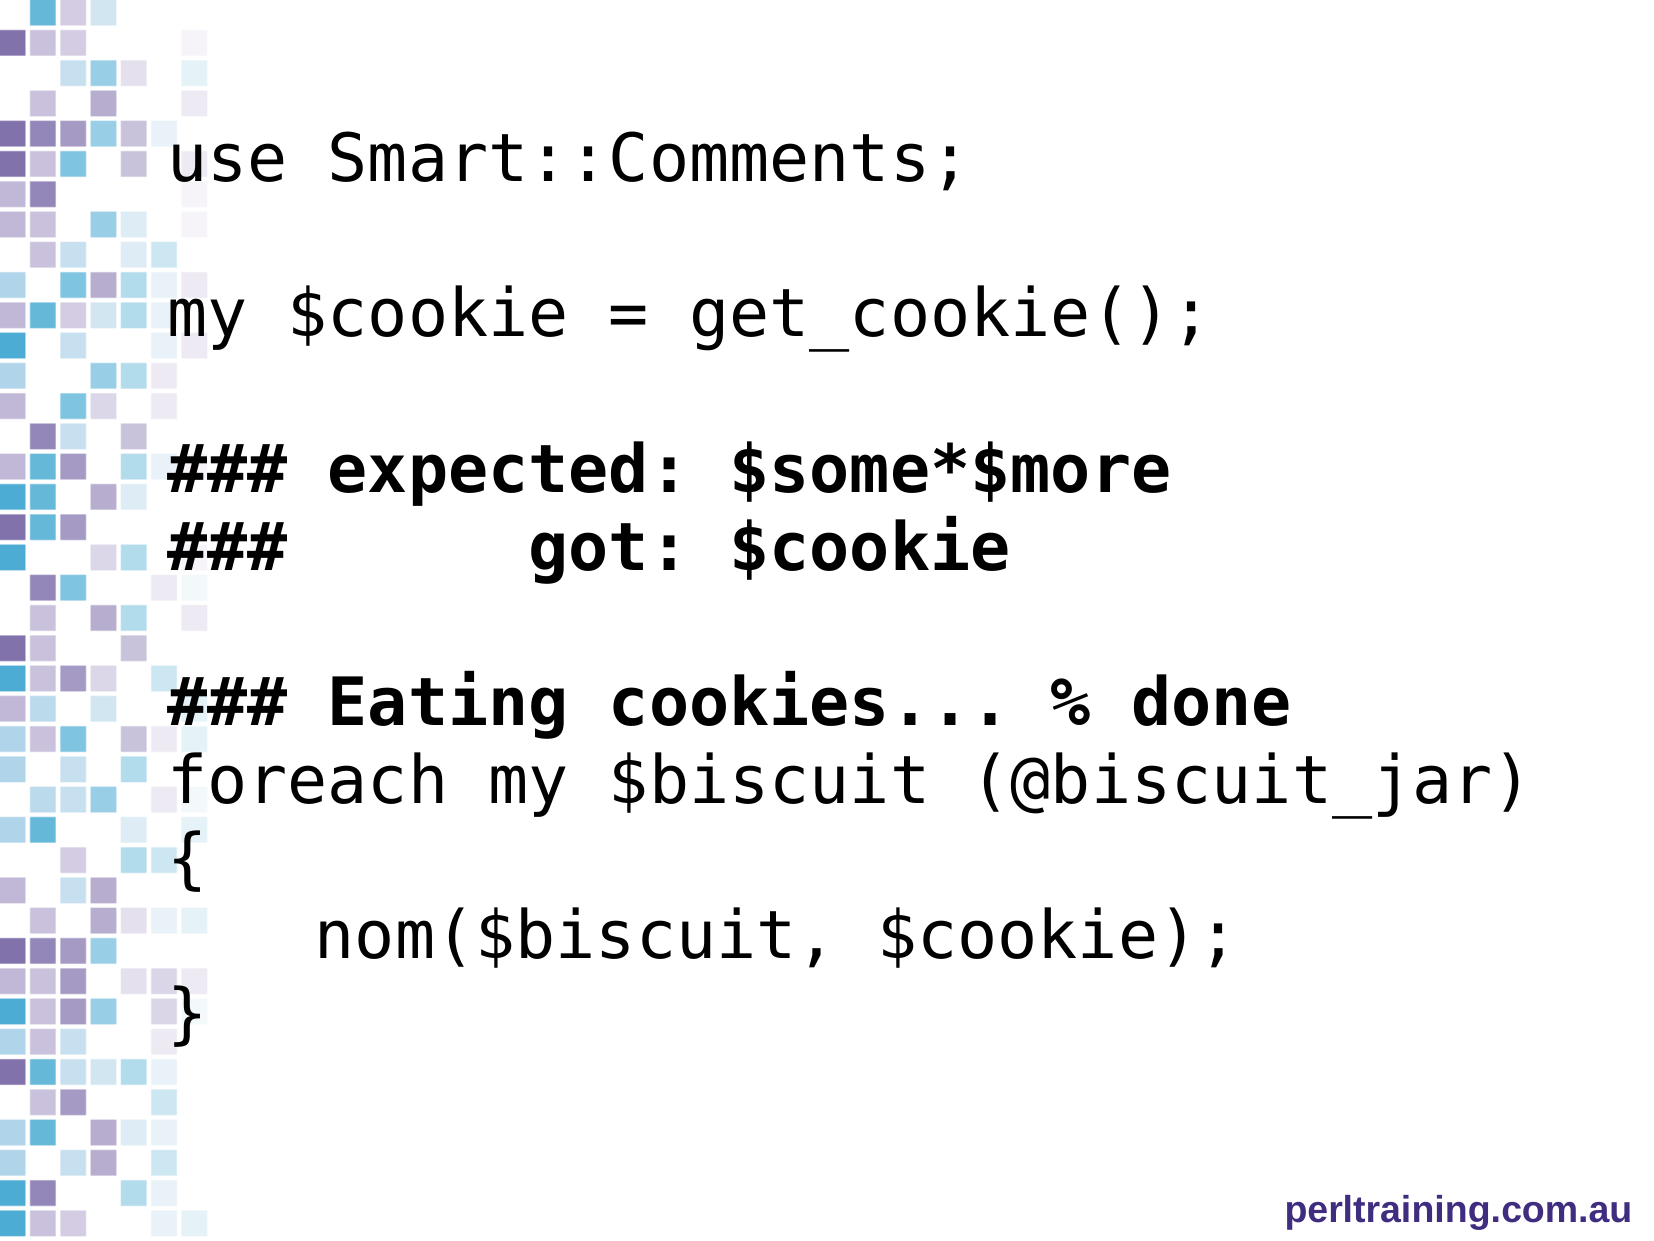

# use Smart::Comments; my $cookie = get_cookie(); ### expected: $some*$more ### got: $cookie ### Eating cookies... % done foreach my $biscuit (@biscuit_jar) { nom($biscuit, $cookie); }